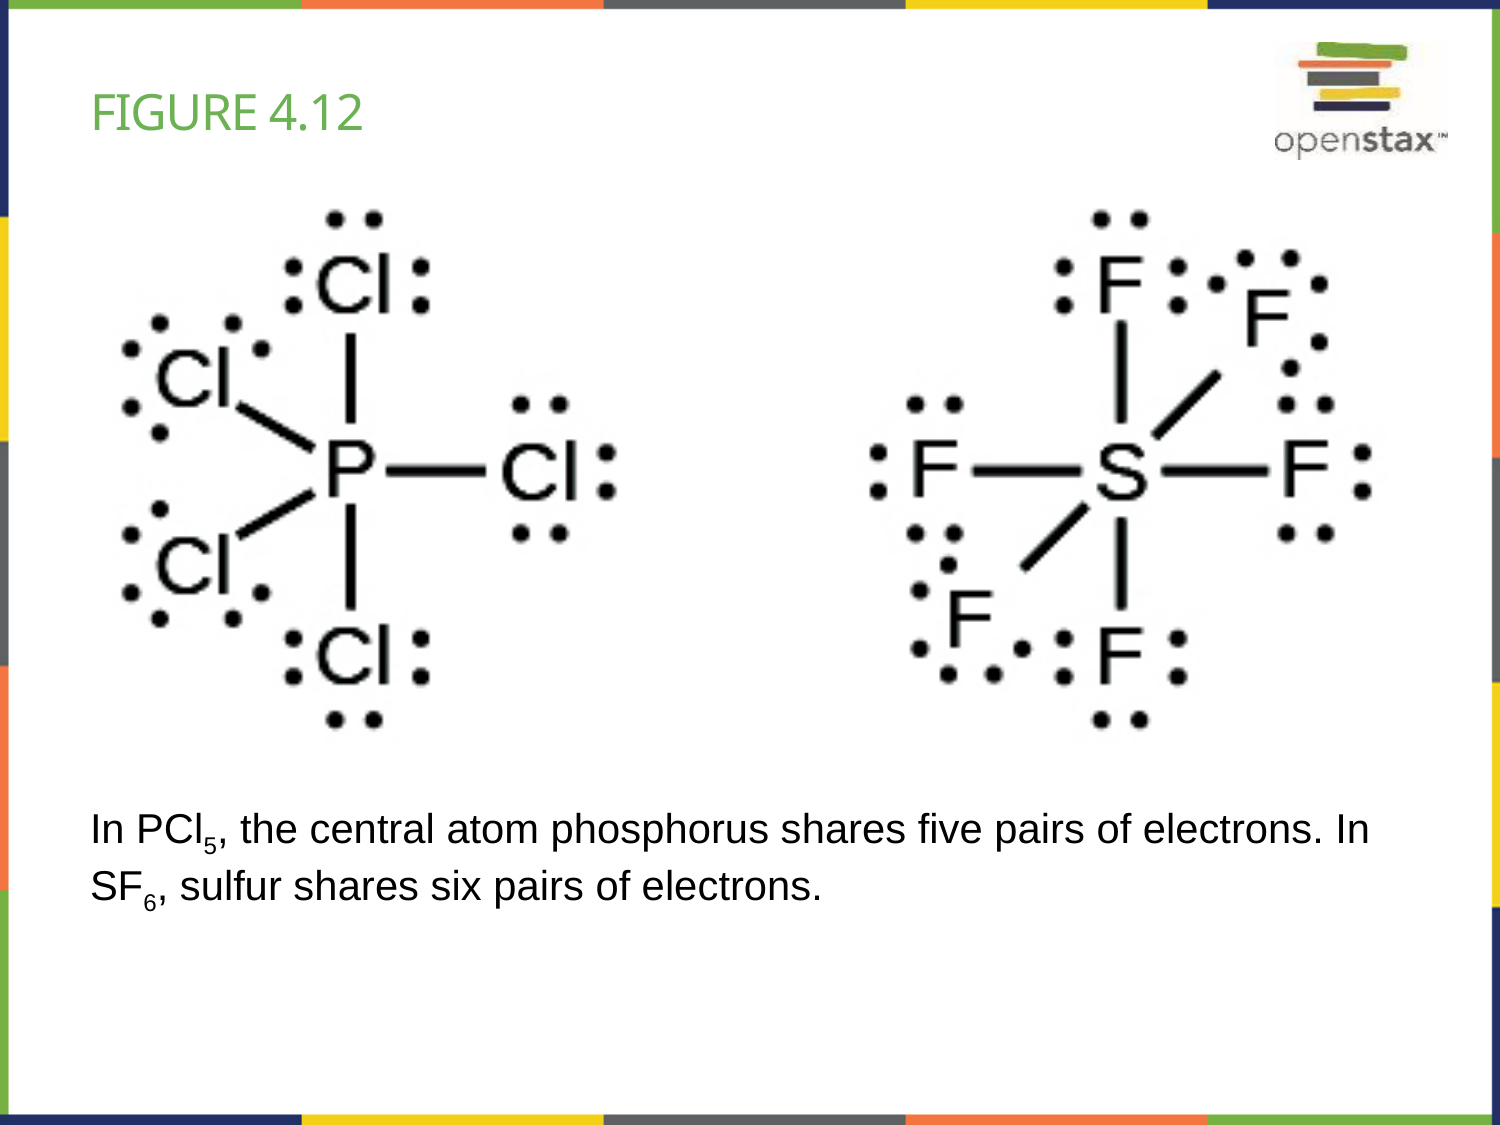

FIGURE 4.12
# In PCl5, the central atom phosphorus shares five pairs of electrons. In SF6, sulfur shares six pairs of electrons.